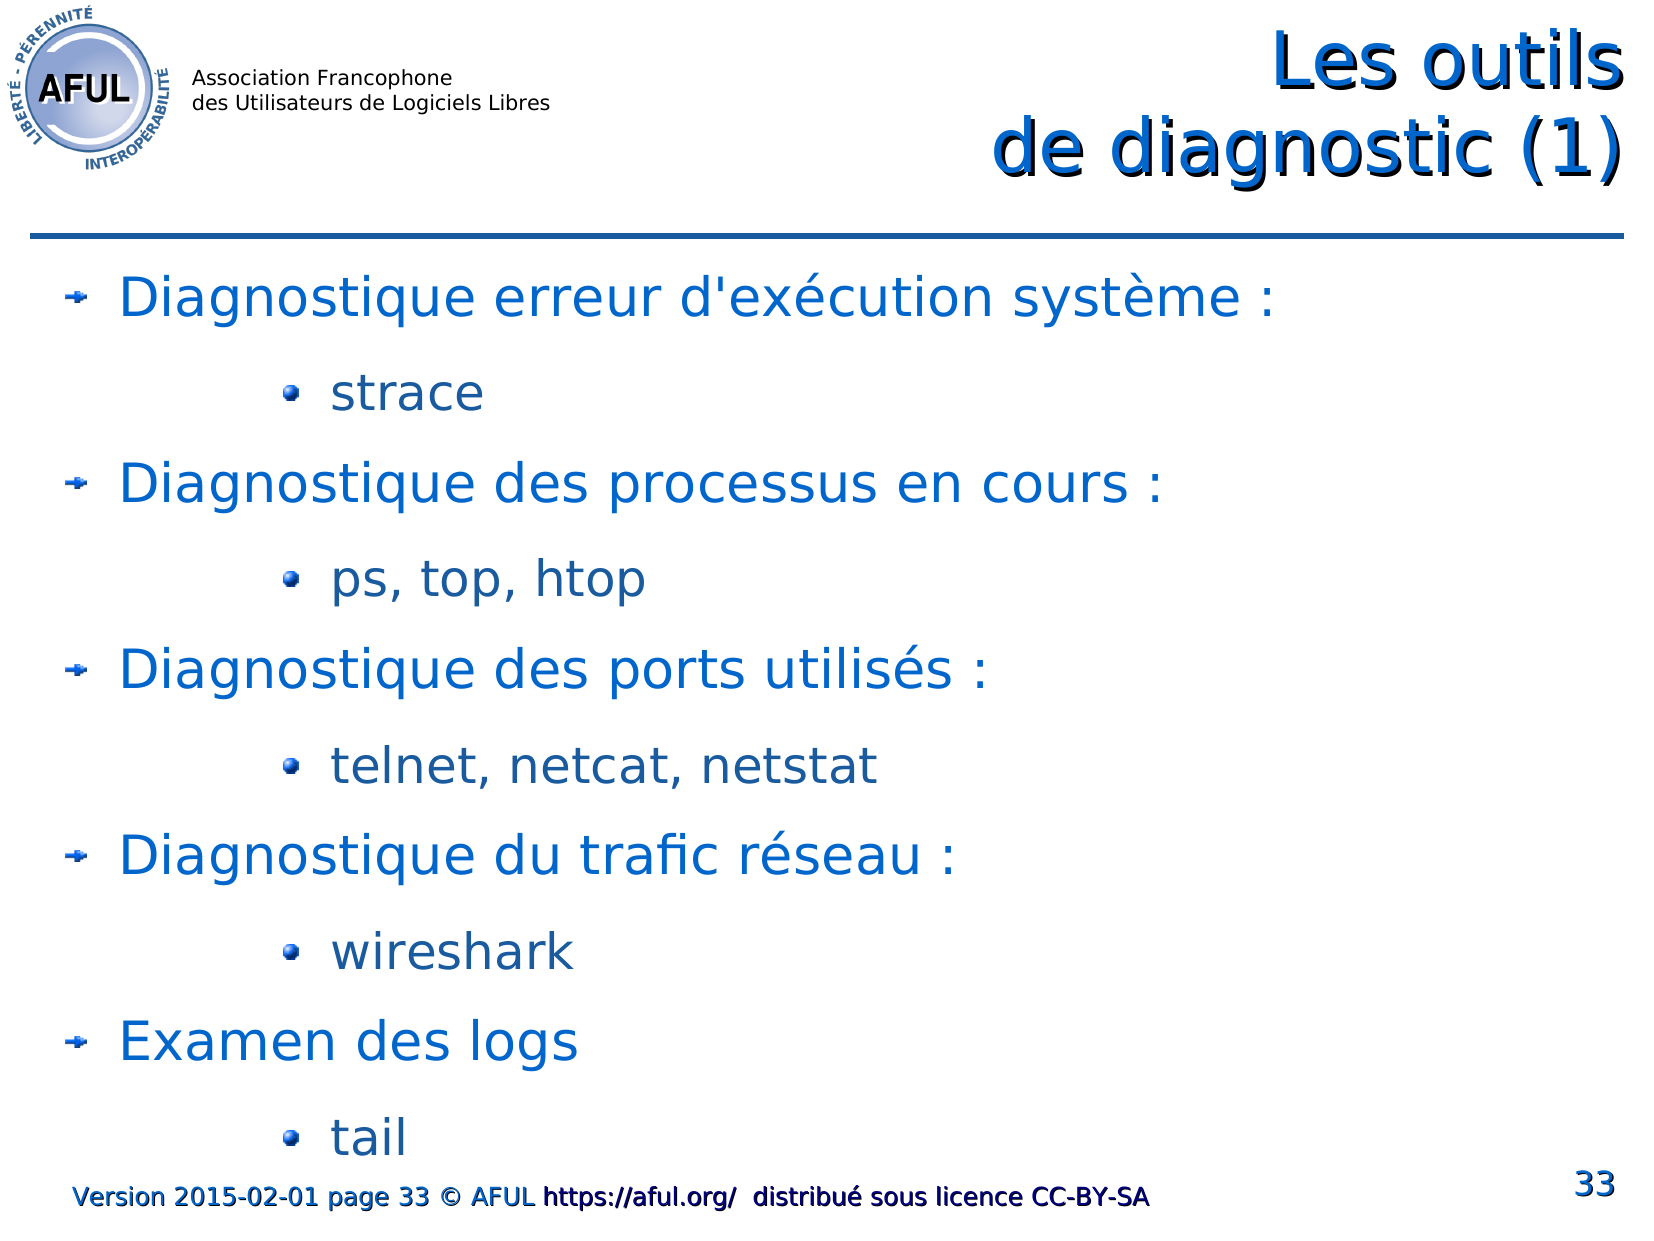

# Les outils de diagnostic (1)
Diagnostique erreur d'exécution système :
strace
Diagnostique des processus en cours :
ps, top, htop
Diagnostique des ports utilisés :
telnet, netcat, netstat
Diagnostique du trafic réseau :
wireshark
Examen des logs
tail